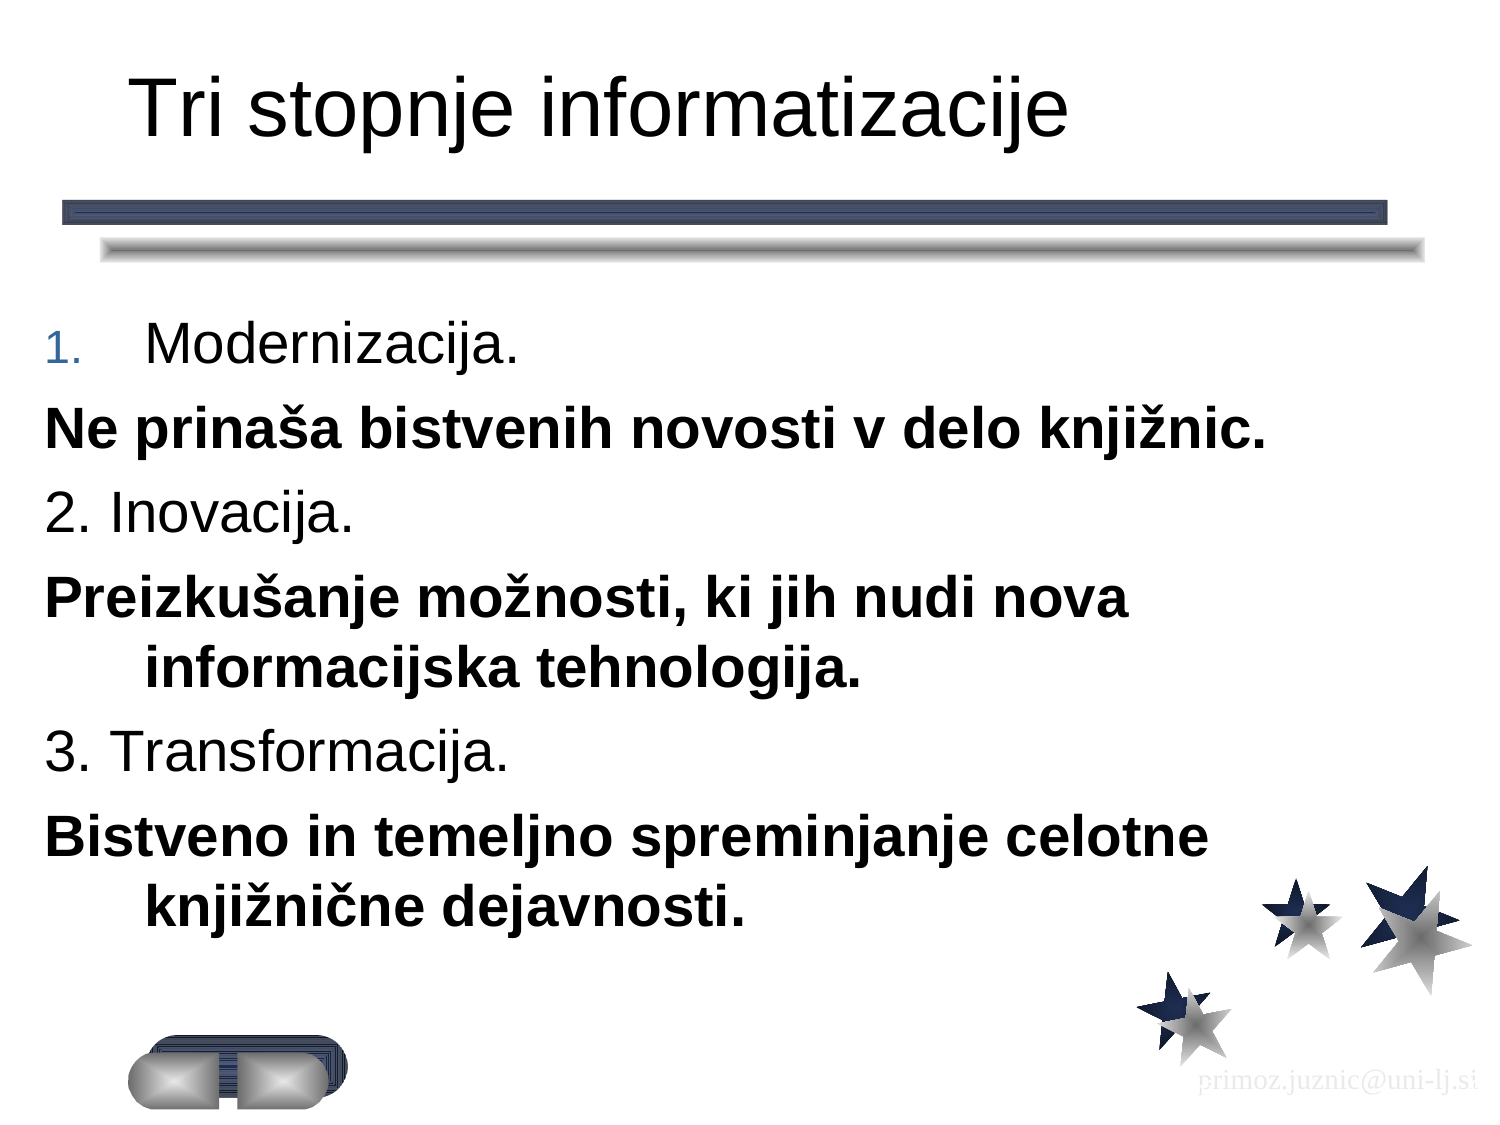

# Tri stopnje informatizacije
Modernizacija.
Ne prinaša bistvenih novosti v delo knjižnic.
2. Inovacija.
Preizkušanje možnosti, ki jih nudi nova informacijska tehnologija.
3. Transformacija.
Bistveno in temeljno spreminjanje celotne knjižnične dejavnosti.
Primoz Juznic, BINK, FF, Univerza v Ljubljani